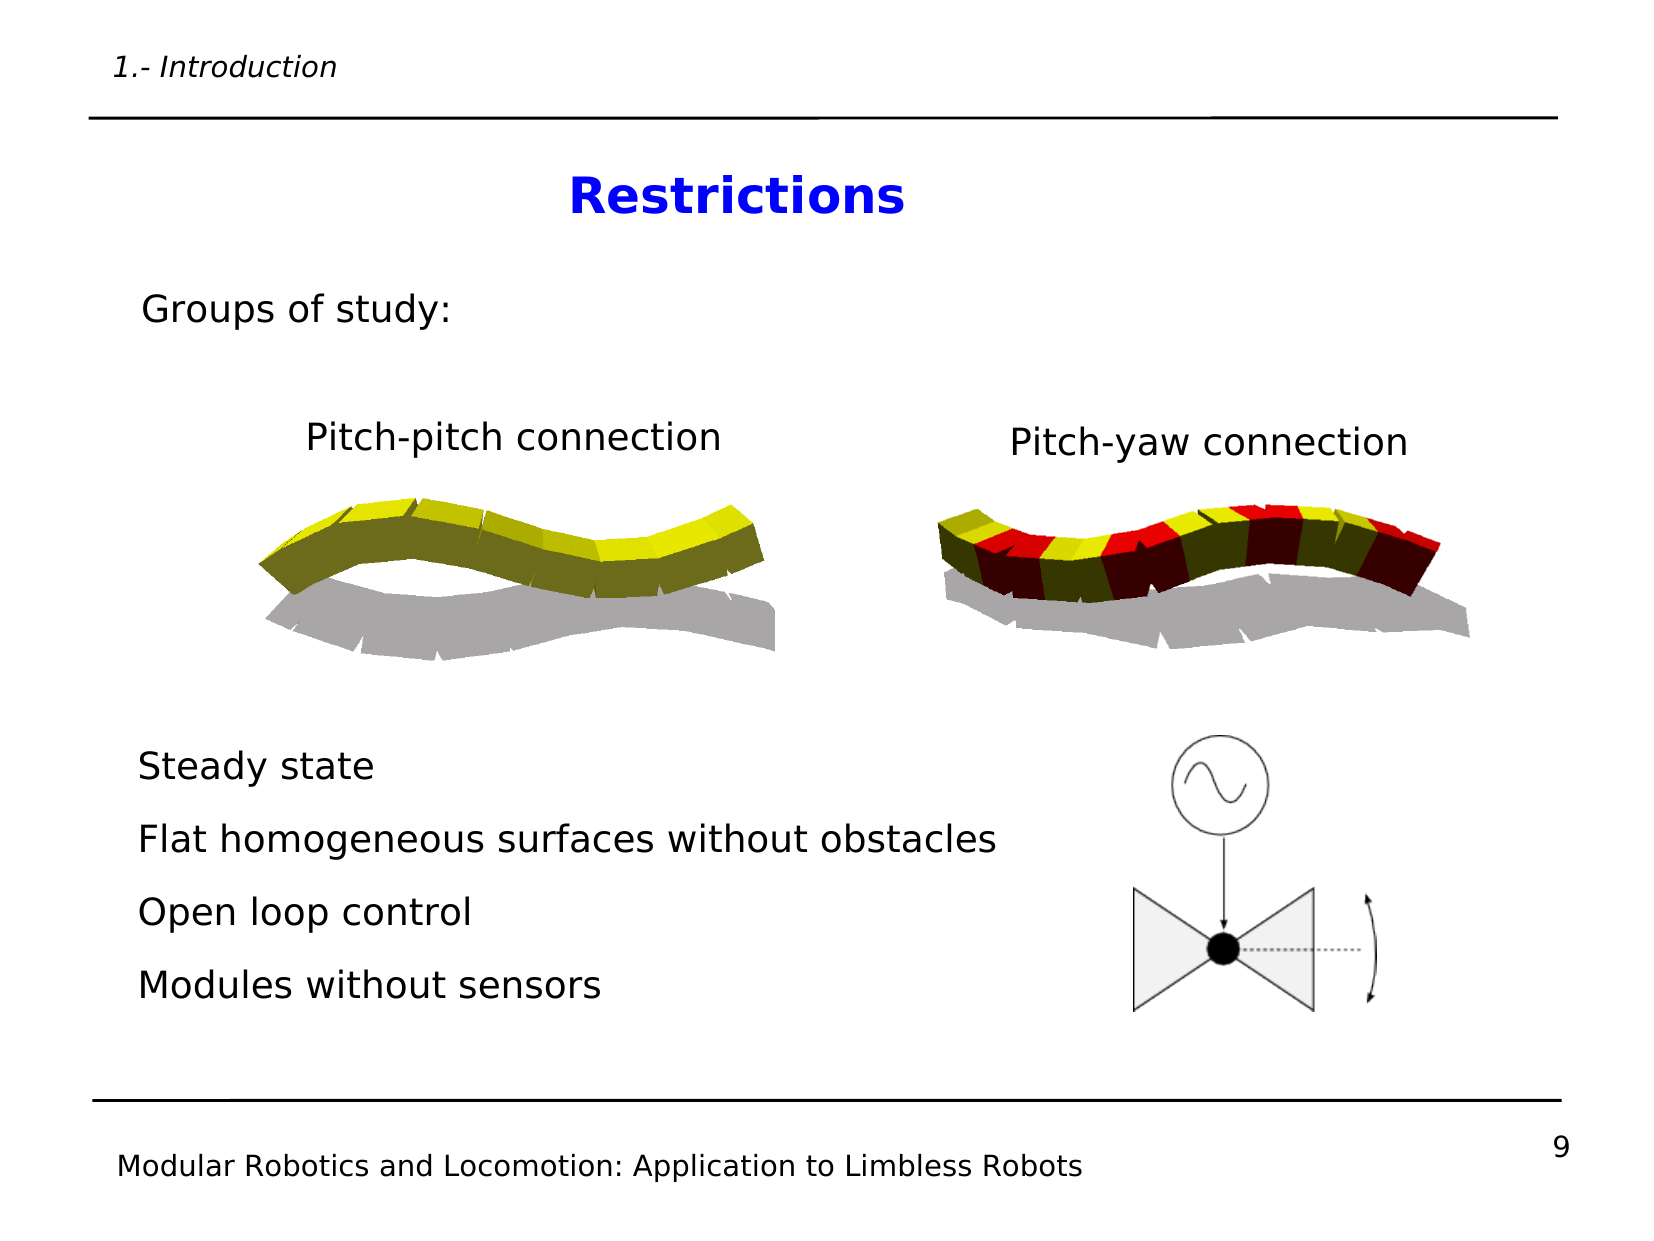

1.- Introduction
Restrictions
 Groups of study:
Pitch-pitch connection
Pitch-yaw connection
 Steady state
 Flat homogeneous surfaces without obstacles
 Open loop control
 Modules without sensors
9
Modular Robotics and Locomotion: Application to Limbless Robots